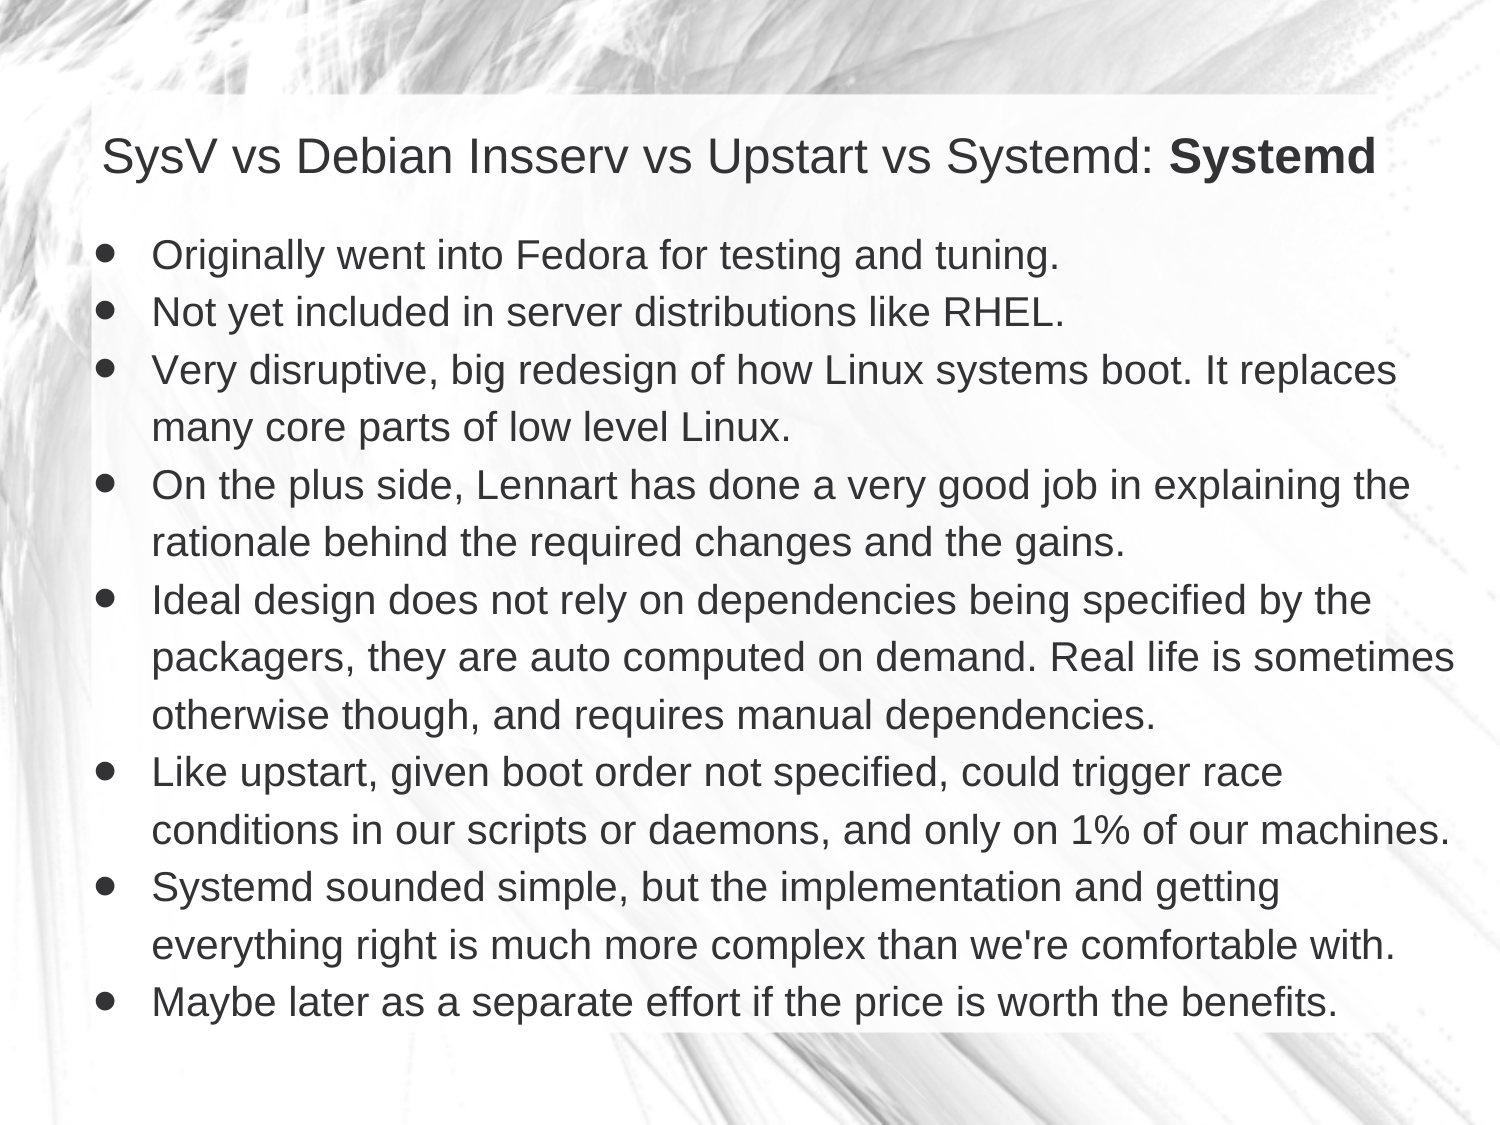

# SysV vs Debian Insserv vs Upstart vs Systemd: Systemd
Originally went into Fedora for testing and tuning.
Not yet included in server distributions like RHEL.
Very disruptive, big redesign of how Linux systems boot. It replaces many core parts of low level Linux.
On the plus side, Lennart has done a very good job in explaining the rationale behind the required changes and the gains.
Ideal design does not rely on dependencies being specified by the packagers, they are auto computed on demand. Real life is sometimes otherwise though, and requires manual dependencies.
Like upstart, given boot order not specified, could trigger race conditions in our scripts or daemons, and only on 1% of our machines.
Systemd sounded simple, but the implementation and getting everything right is much more complex than we're comfortable with.
Maybe later as a separate effort if the price is worth the benefits.